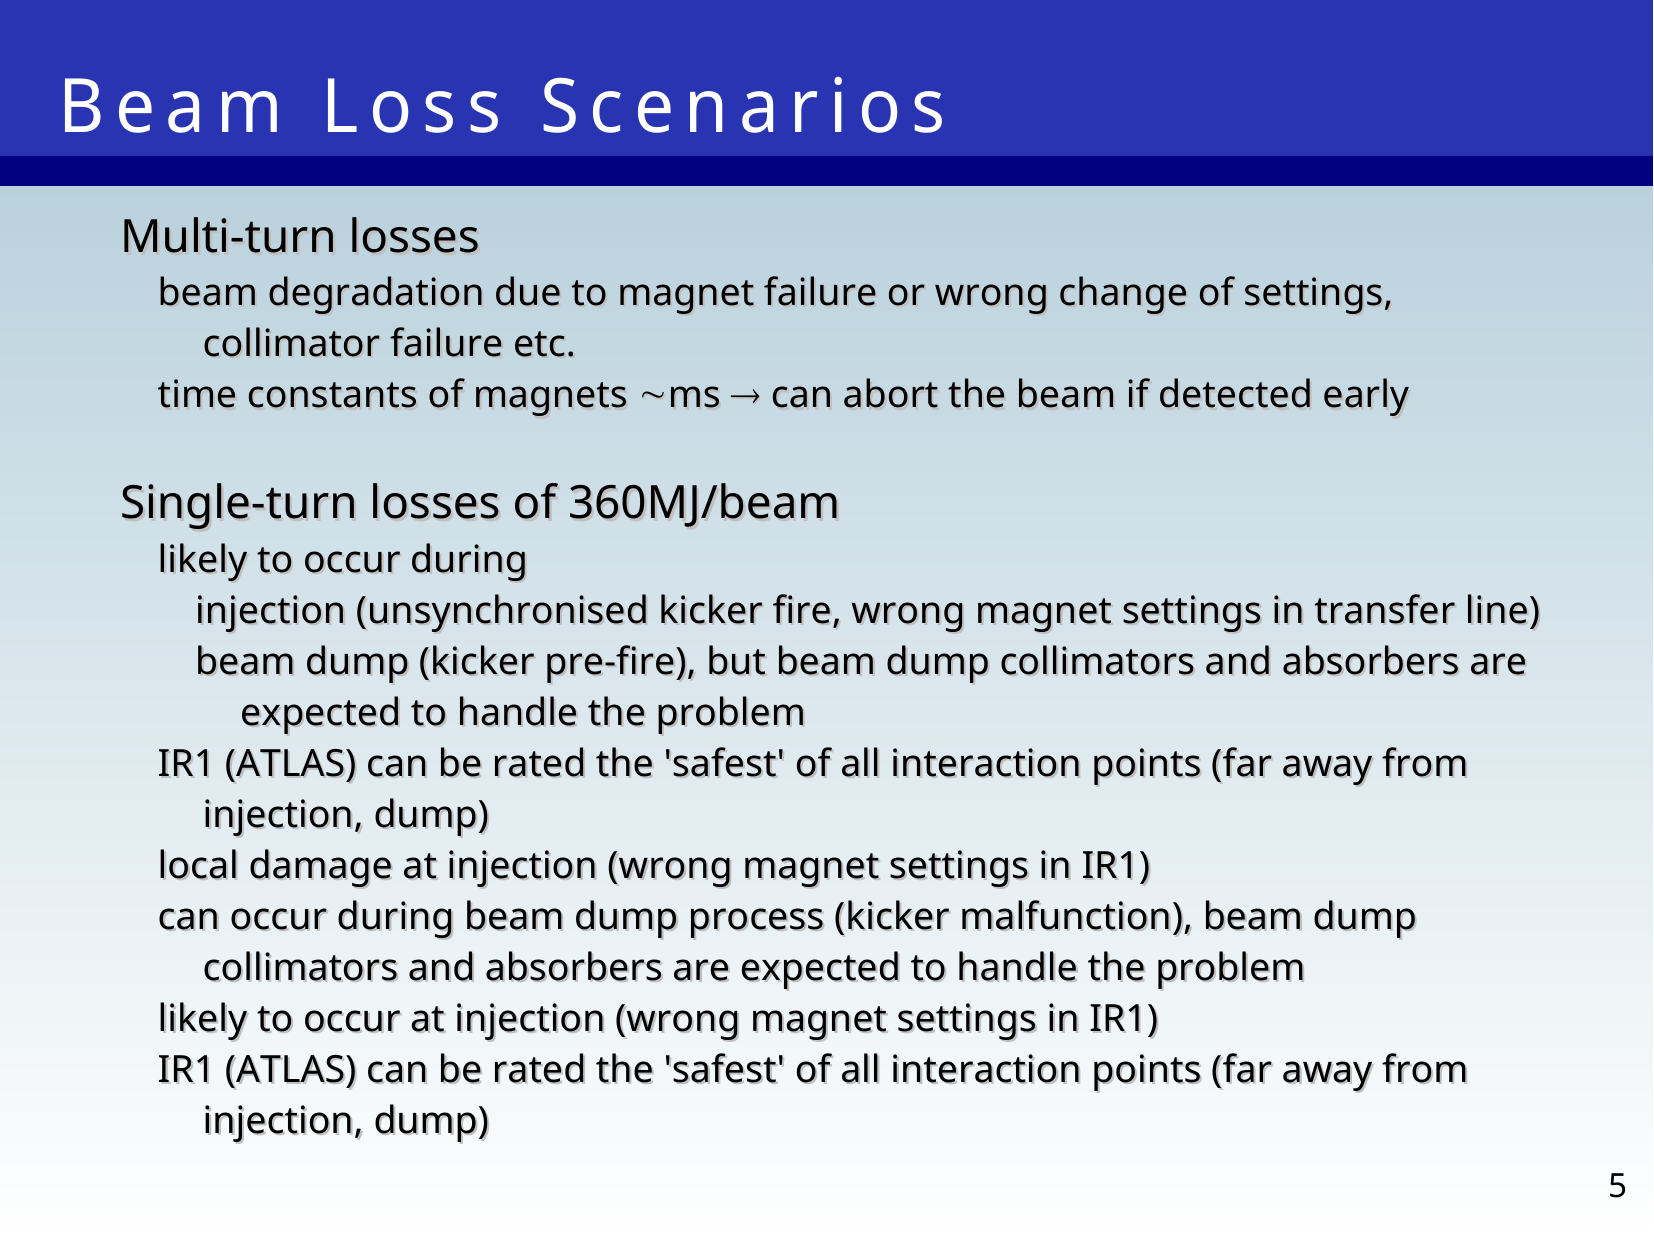

# Beam Loss Scenarios
Multi-turn losses
beam degradation due to magnet failure or wrong change of settings, collimator failure etc.
time constants of magnets ~ms  can abort the beam if detected early
Single-turn losses of 360MJ/beam
likely to occur during
injection (unsynchronised kicker fire, wrong magnet settings in transfer line)
beam dump (kicker pre-fire), but beam dump collimators and absorbers are expected to handle the problem
IR1 (ATLAS) can be rated the 'safest' of all interaction points (far away from injection, dump)
local damage at injection (wrong magnet settings in IR1)
can occur during beam dump process (kicker malfunction), beam dump collimators and absorbers are expected to handle the problem
likely to occur at injection (wrong magnet settings in IR1)
IR1 (ATLAS) can be rated the 'safest' of all interaction points (far away from injection, dump)
5